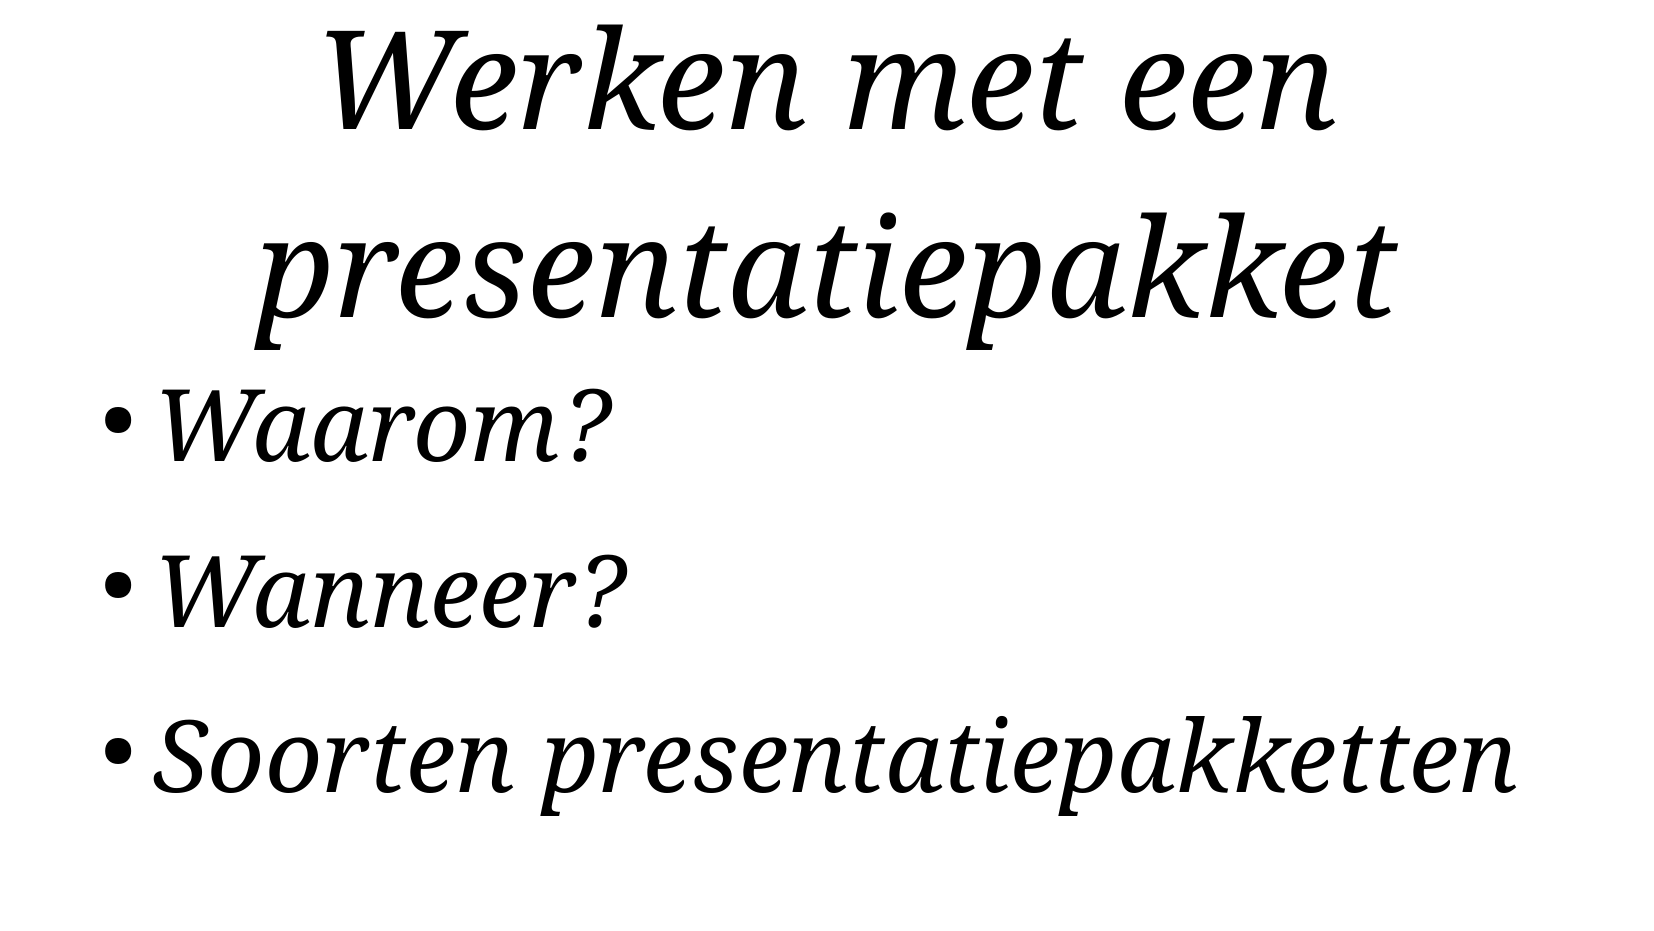

# Werken met een presentatiepakket
Waarom?
Wanneer?
Soorten presentatiepakketten